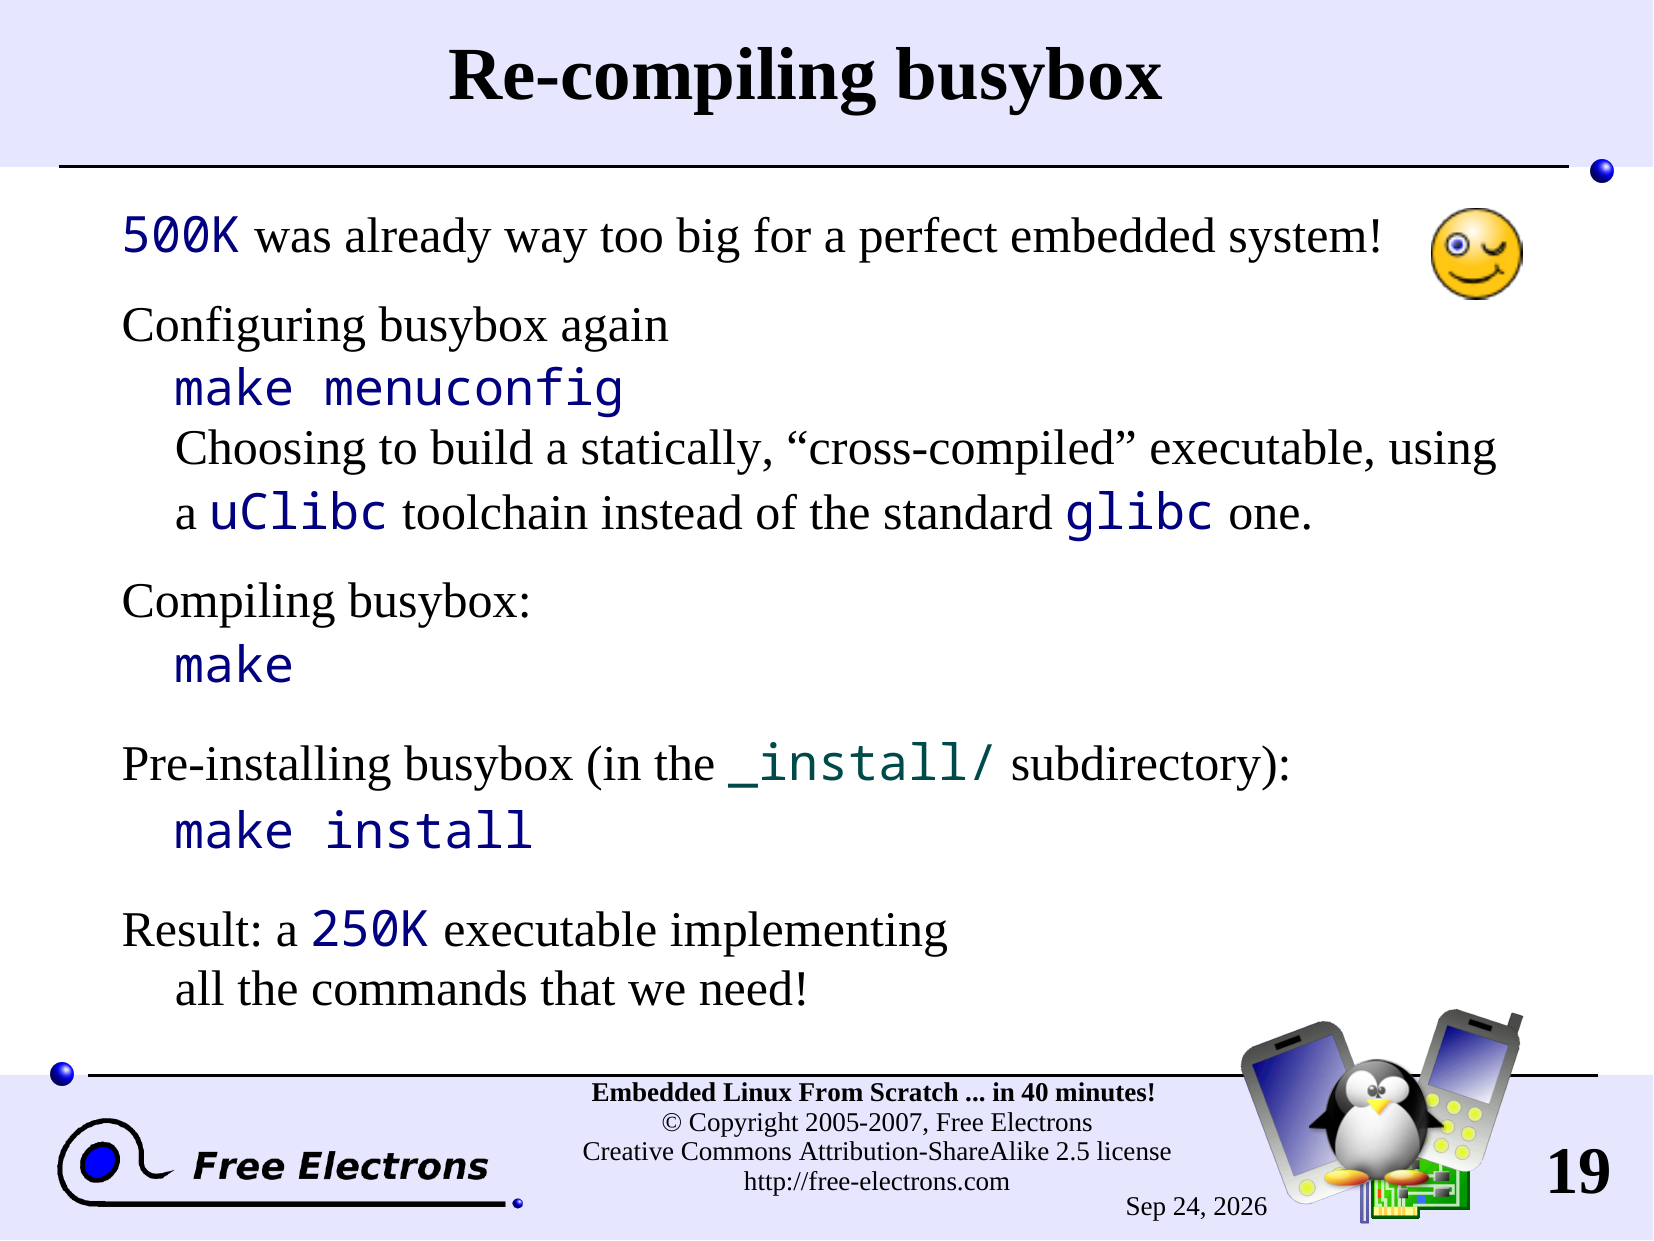

# Re-compiling busybox
500K was already way too big for a perfect embedded system!
Configuring busybox again
make menuconfig
Choosing to build a statically, “cross-compiled” executable, using a uClibc toolchain instead of the standard glibc one.
Compiling busybox:
make
Pre-installing busybox (in the _install/ subdirectory):
make install
Result: a 250K executable implementing
all the commands that we need!